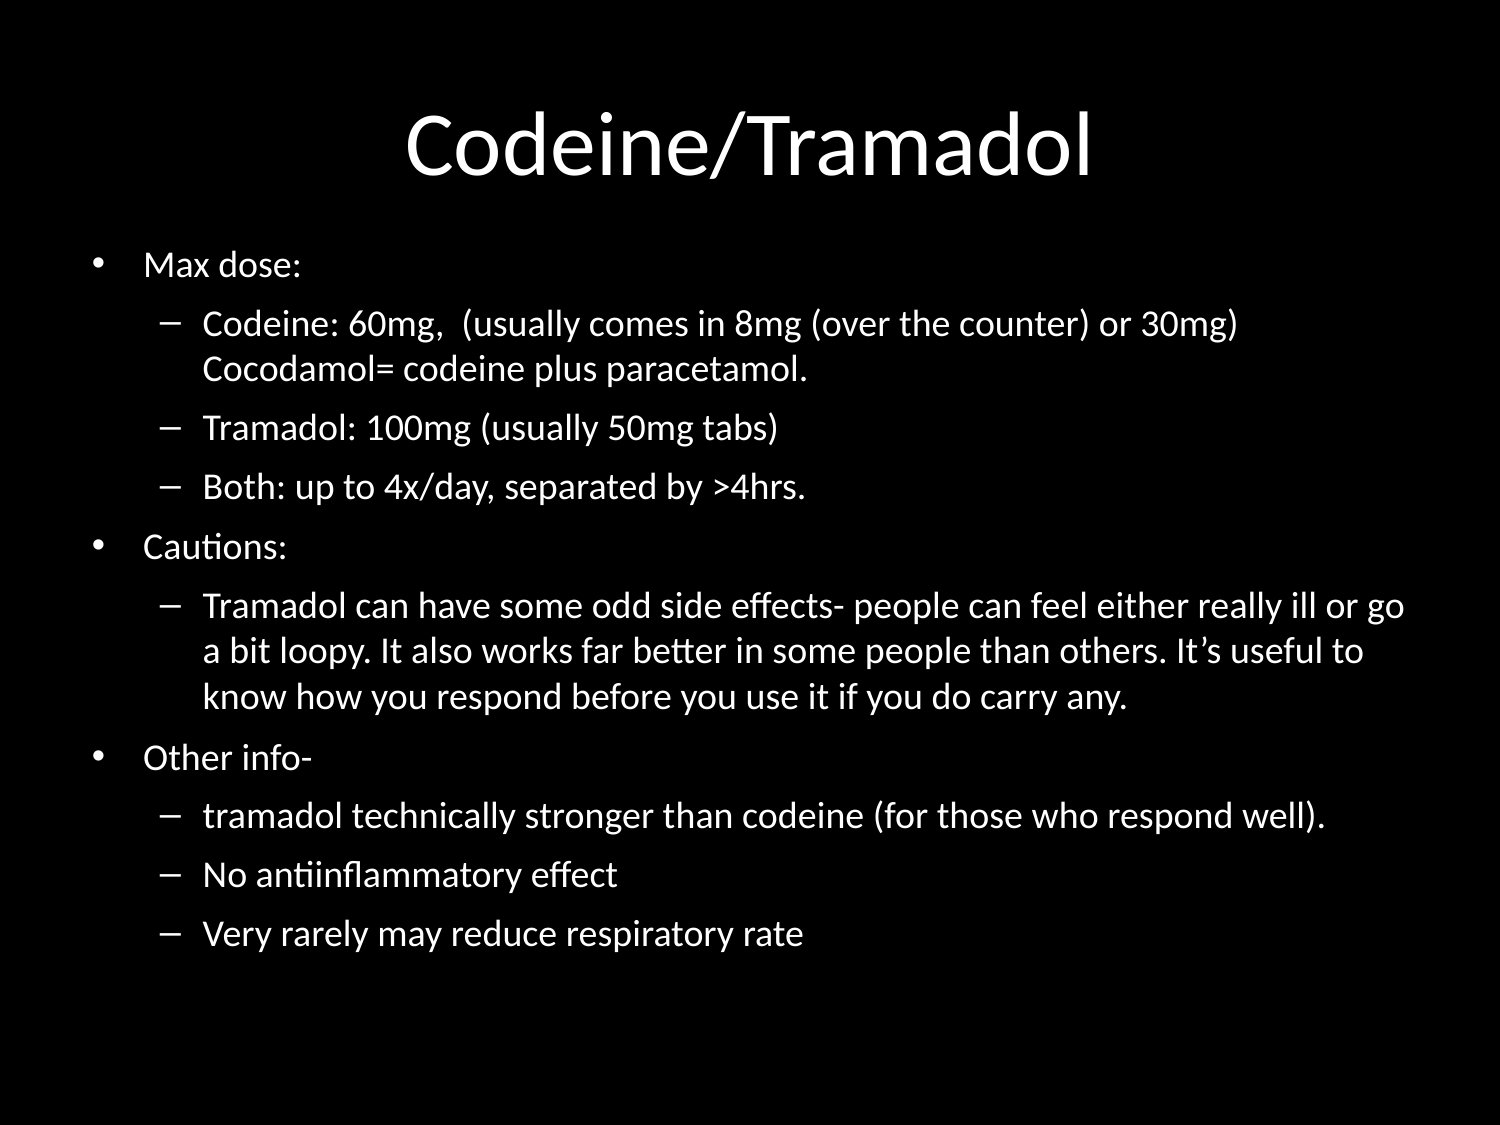

# Codeine/Tramadol
Max dose:
Codeine: 60mg, (usually comes in 8mg (over the counter) or 30mg) Cocodamol= codeine plus paracetamol.
Tramadol: 100mg (usually 50mg tabs)
Both: up to 4x/day, separated by >4hrs.
Cautions:
Tramadol can have some odd side effects- people can feel either really ill or go a bit loopy. It also works far better in some people than others. It’s useful to know how you respond before you use it if you do carry any.
Other info-
tramadol technically stronger than codeine (for those who respond well).
No antiinflammatory effect
Very rarely may reduce respiratory rate